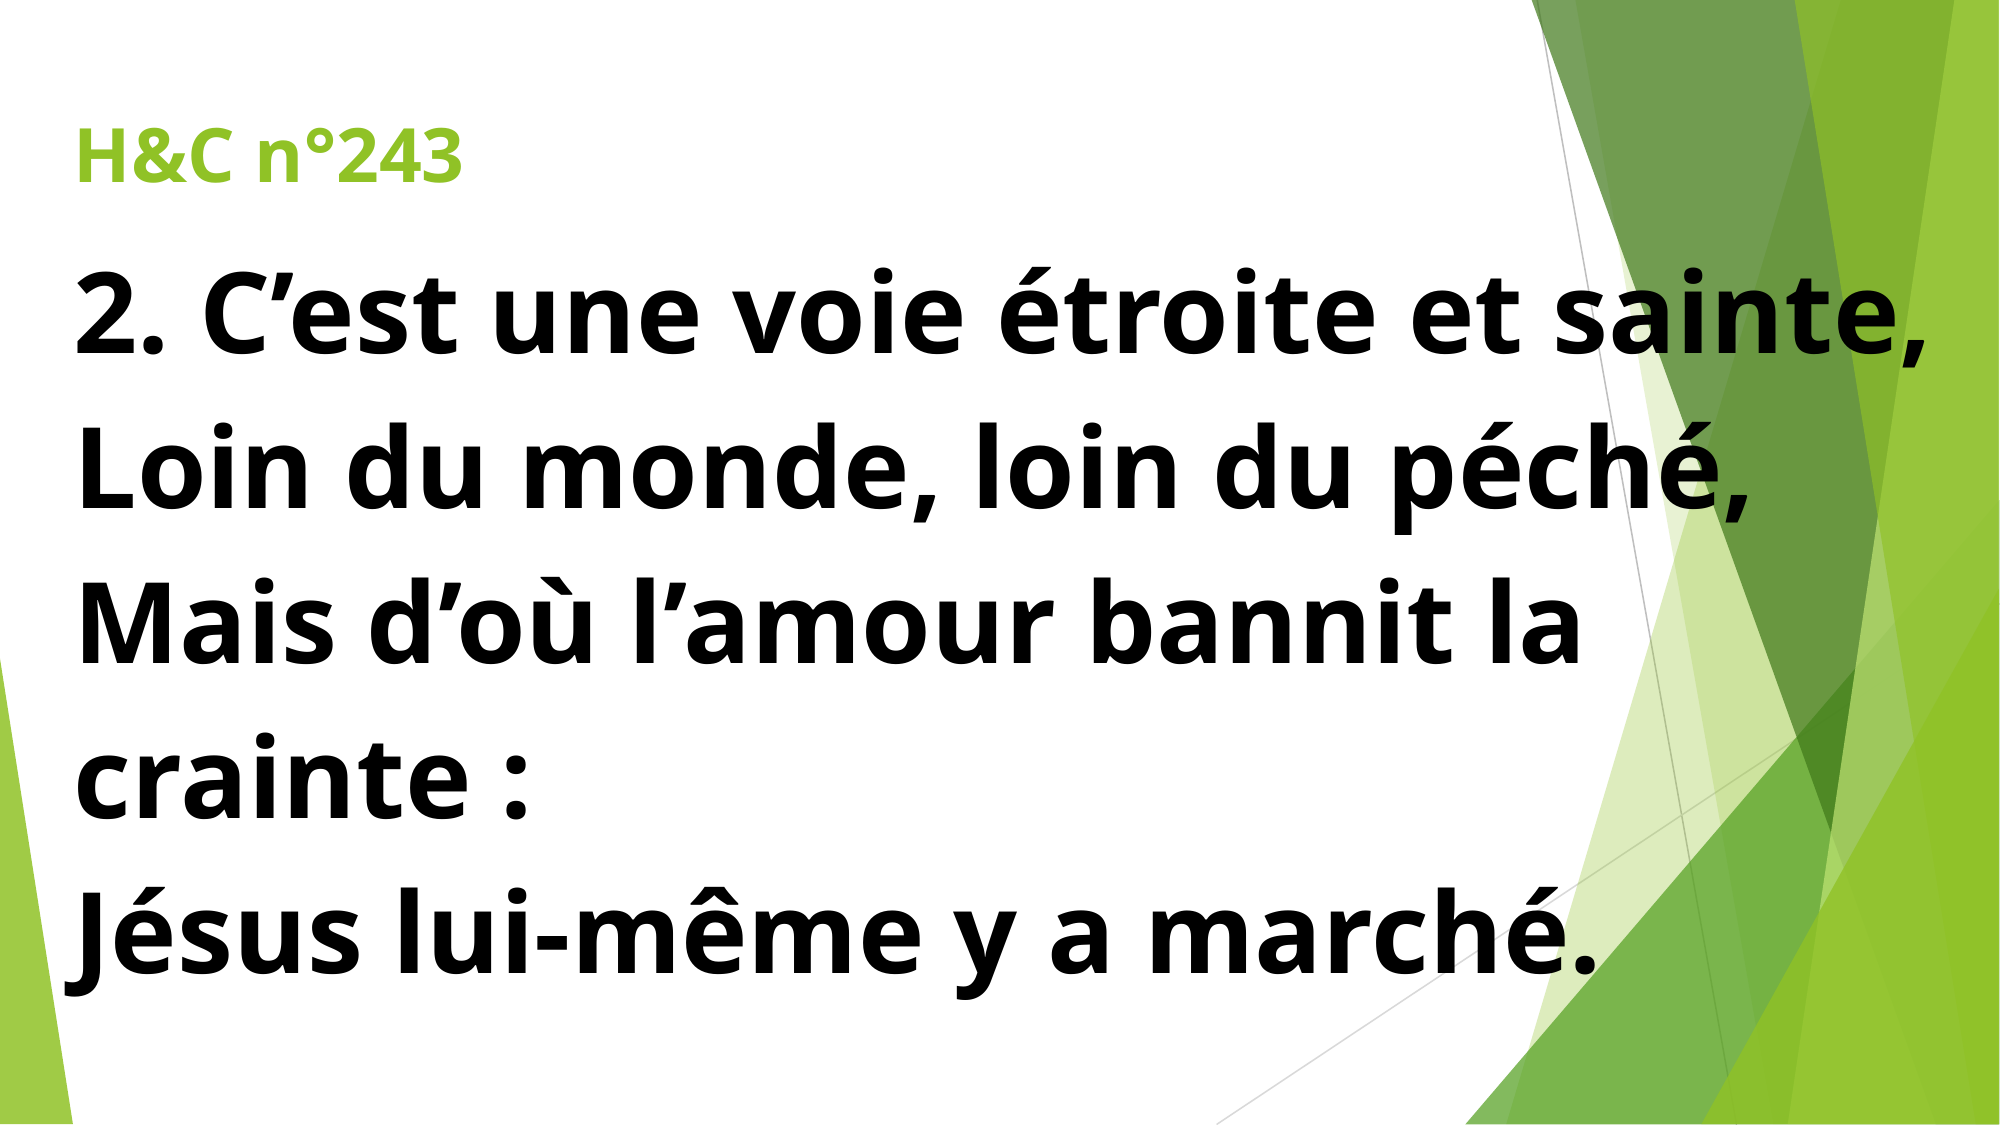

H&C n°243
2. C’est une voie étroite et sainte,
Loin du monde, loin du péché,
Mais d’où l’amour bannit la crainte :
Jésus lui-même y a marché.